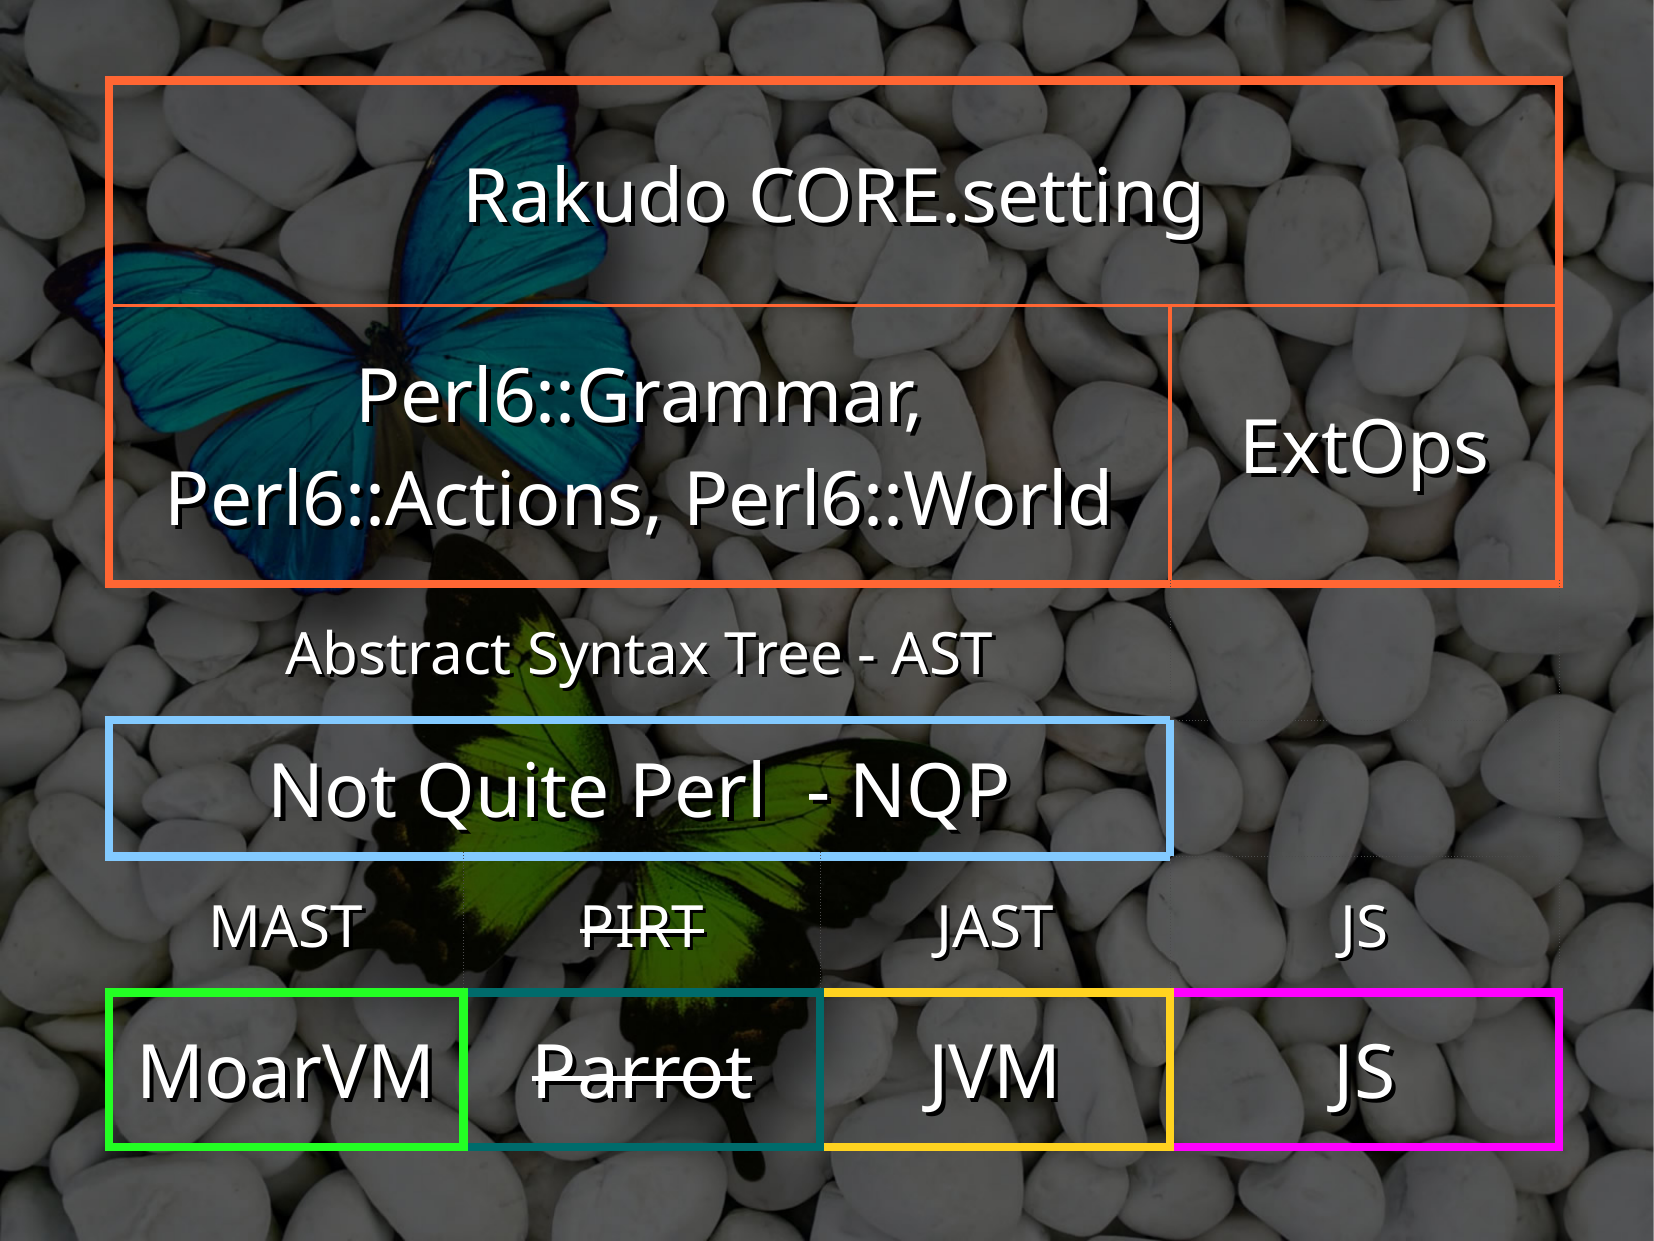

#
| Rakudo CORE.setting | | | |
| --- | --- | --- | --- |
| Perl6::Grammar, Perl6::Actions, Perl6::World | | | ExtOps |
| Abstract Syntax Tree - AST | | | |
| Not Quite Perl - NQP | | | |
| MAST | PIRT | JAST | JS |
| MoarVM | Parrot | JVM | JS |